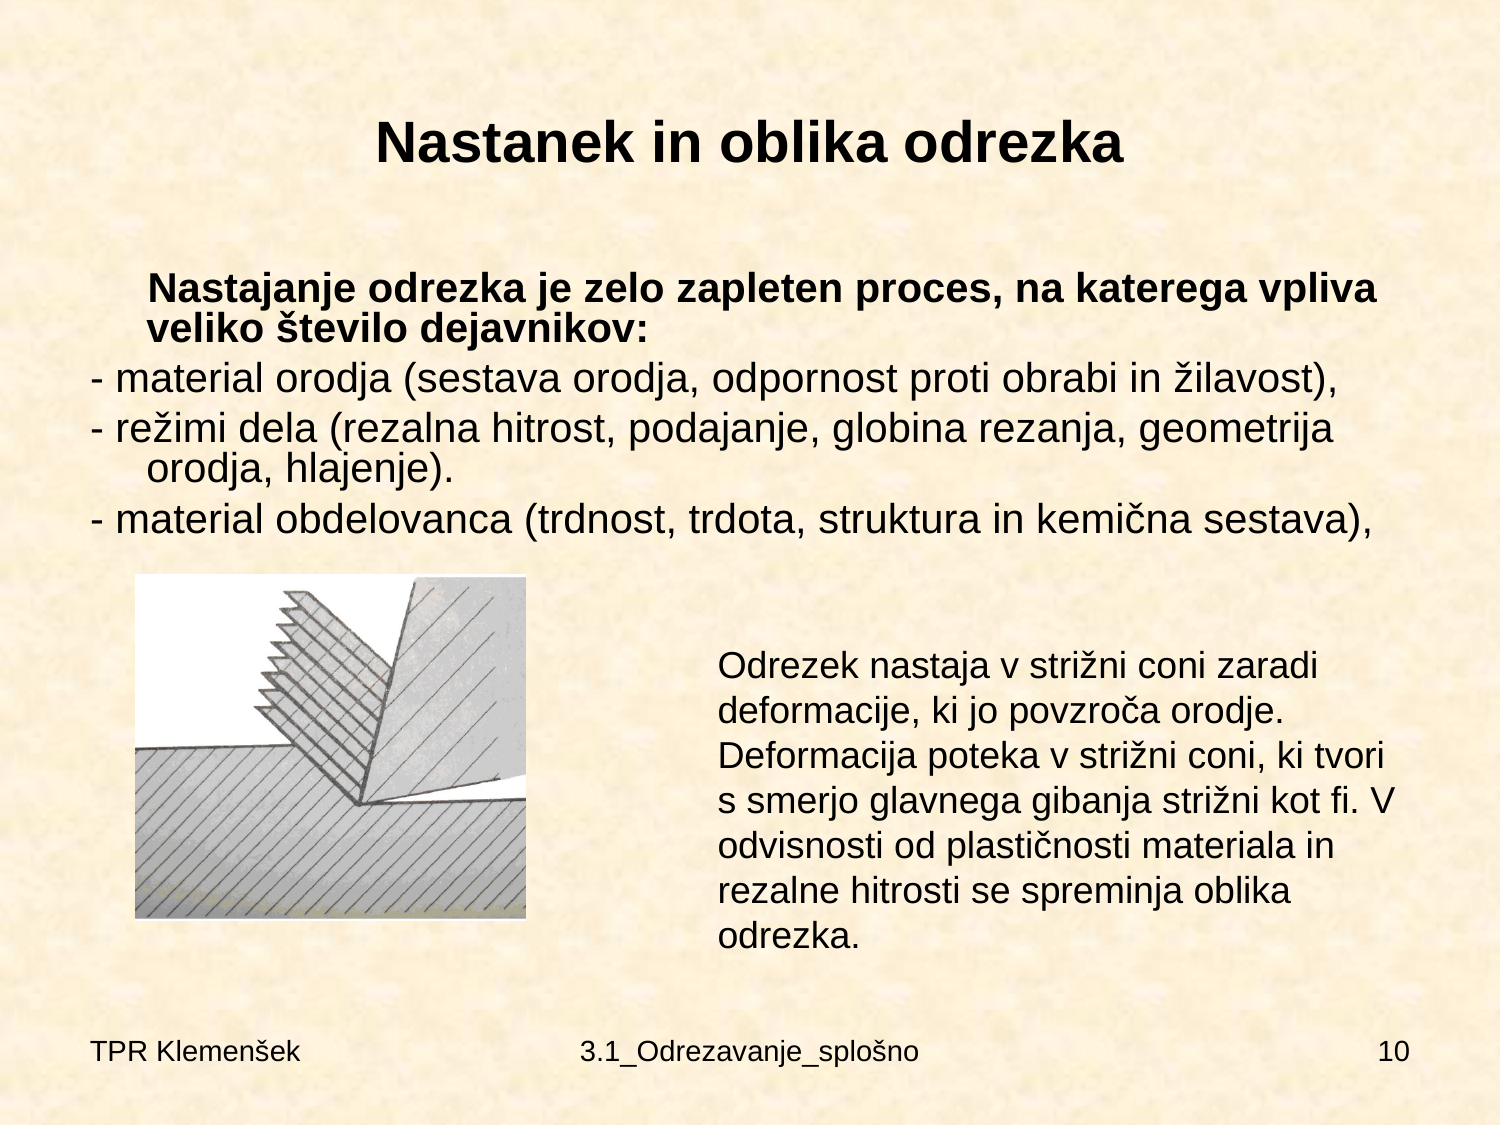

# Nastanek in oblika odrezka
 Nastajanje odrezka je zelo zapleten proces, na katerega vpliva veliko število dejavnikov:
- material orodja (sestava orodja, odpornost proti obrabi in žilavost),
- režimi dela (rezalna hitrost, podajanje, globina rezanja, geometrija orodja, hlajenje).
- material obdelovanca (trdnost, trdota, struktura in kemična sestava),
Odrezek nastaja v strižni coni zaradi deformacije, ki jo povzroča orodje. Deformacija poteka v strižni coni, ki tvori s smerjo glavnega gibanja strižni kot fi. V odvisnosti od plastičnosti materiala in rezalne hitrosti se spreminja oblika odrezka.
TPR Klemenšek
3.1_Odrezavanje_splošno
10